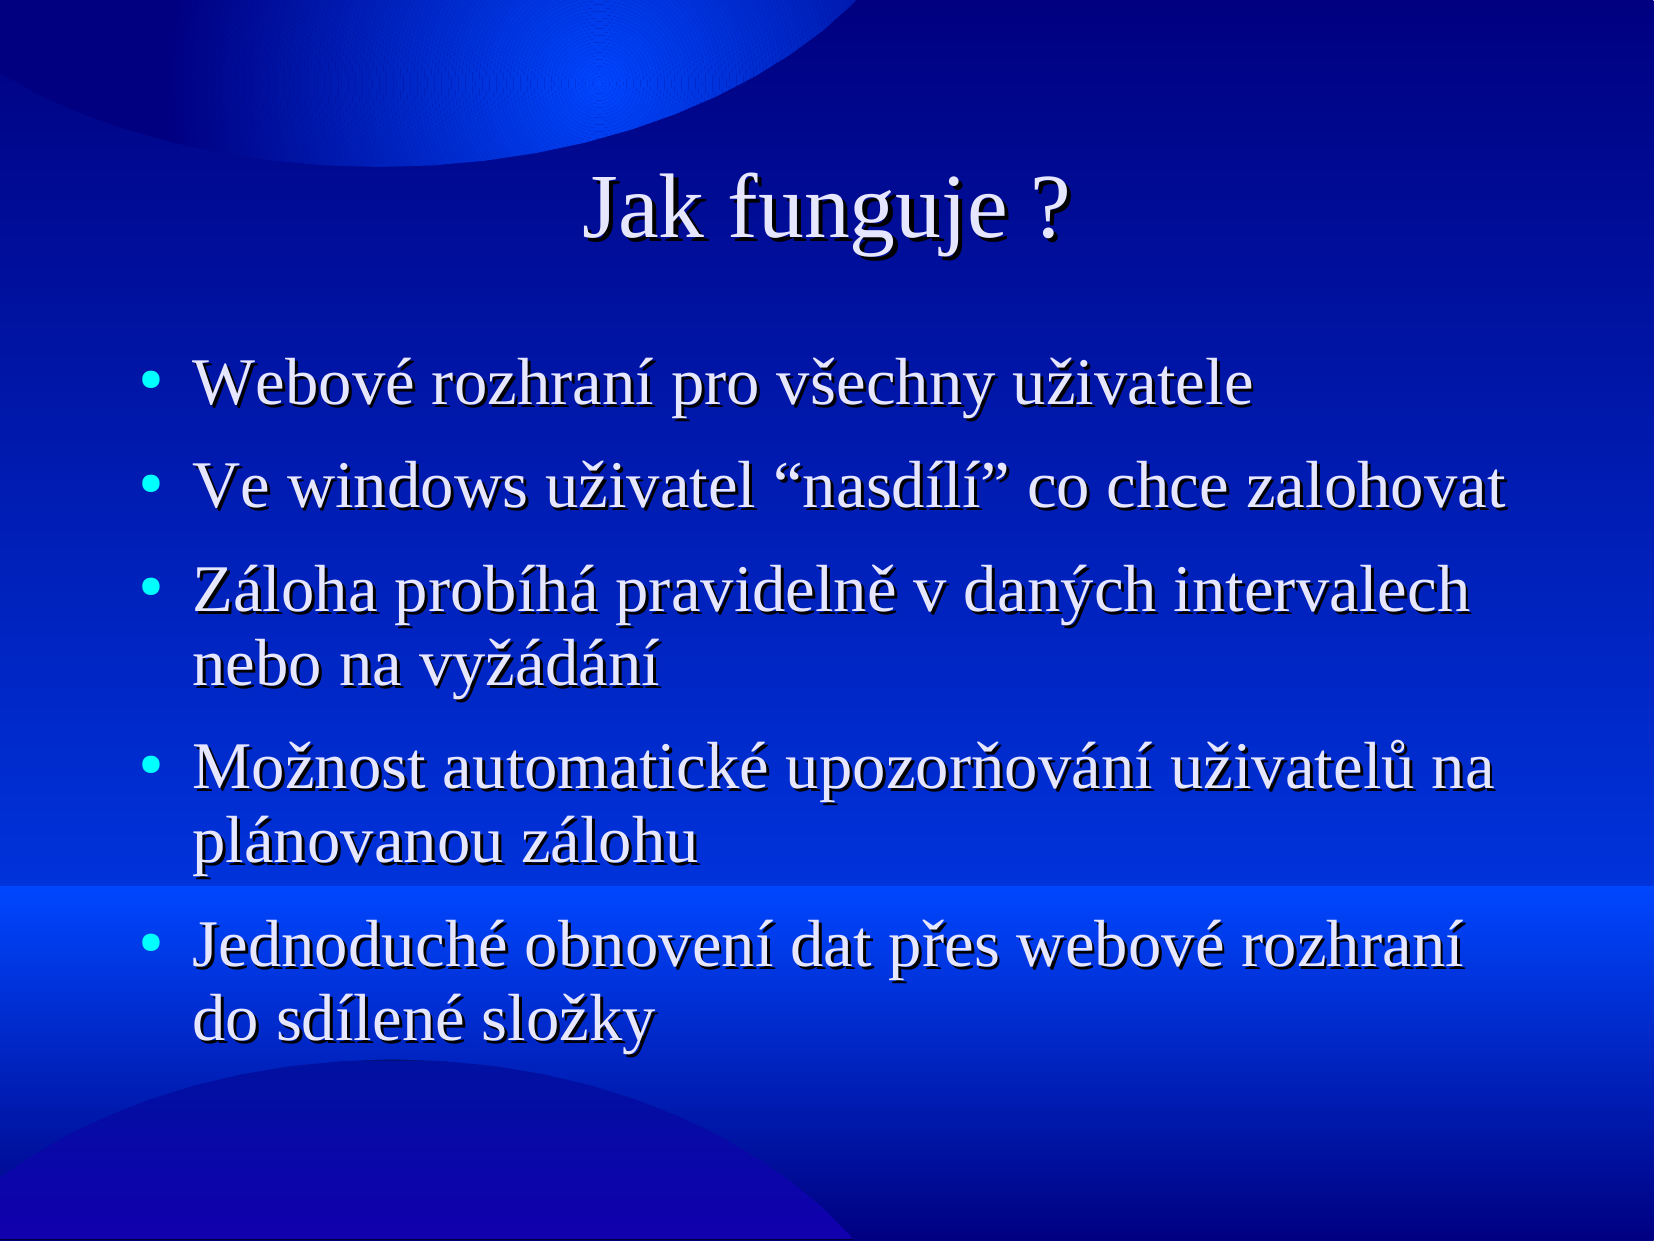

# Jak funguje ?
Webové rozhraní pro všechny uživatele
Ve windows uživatel “nasdílí” co chce zalohovat
Záloha probíhá pravidelně v daných intervalech nebo na vyžádání
Možnost automatické upozorňování uživatelů na plánovanou zálohu
Jednoduché obnovení dat přes webové rozhraní do sdílené složky